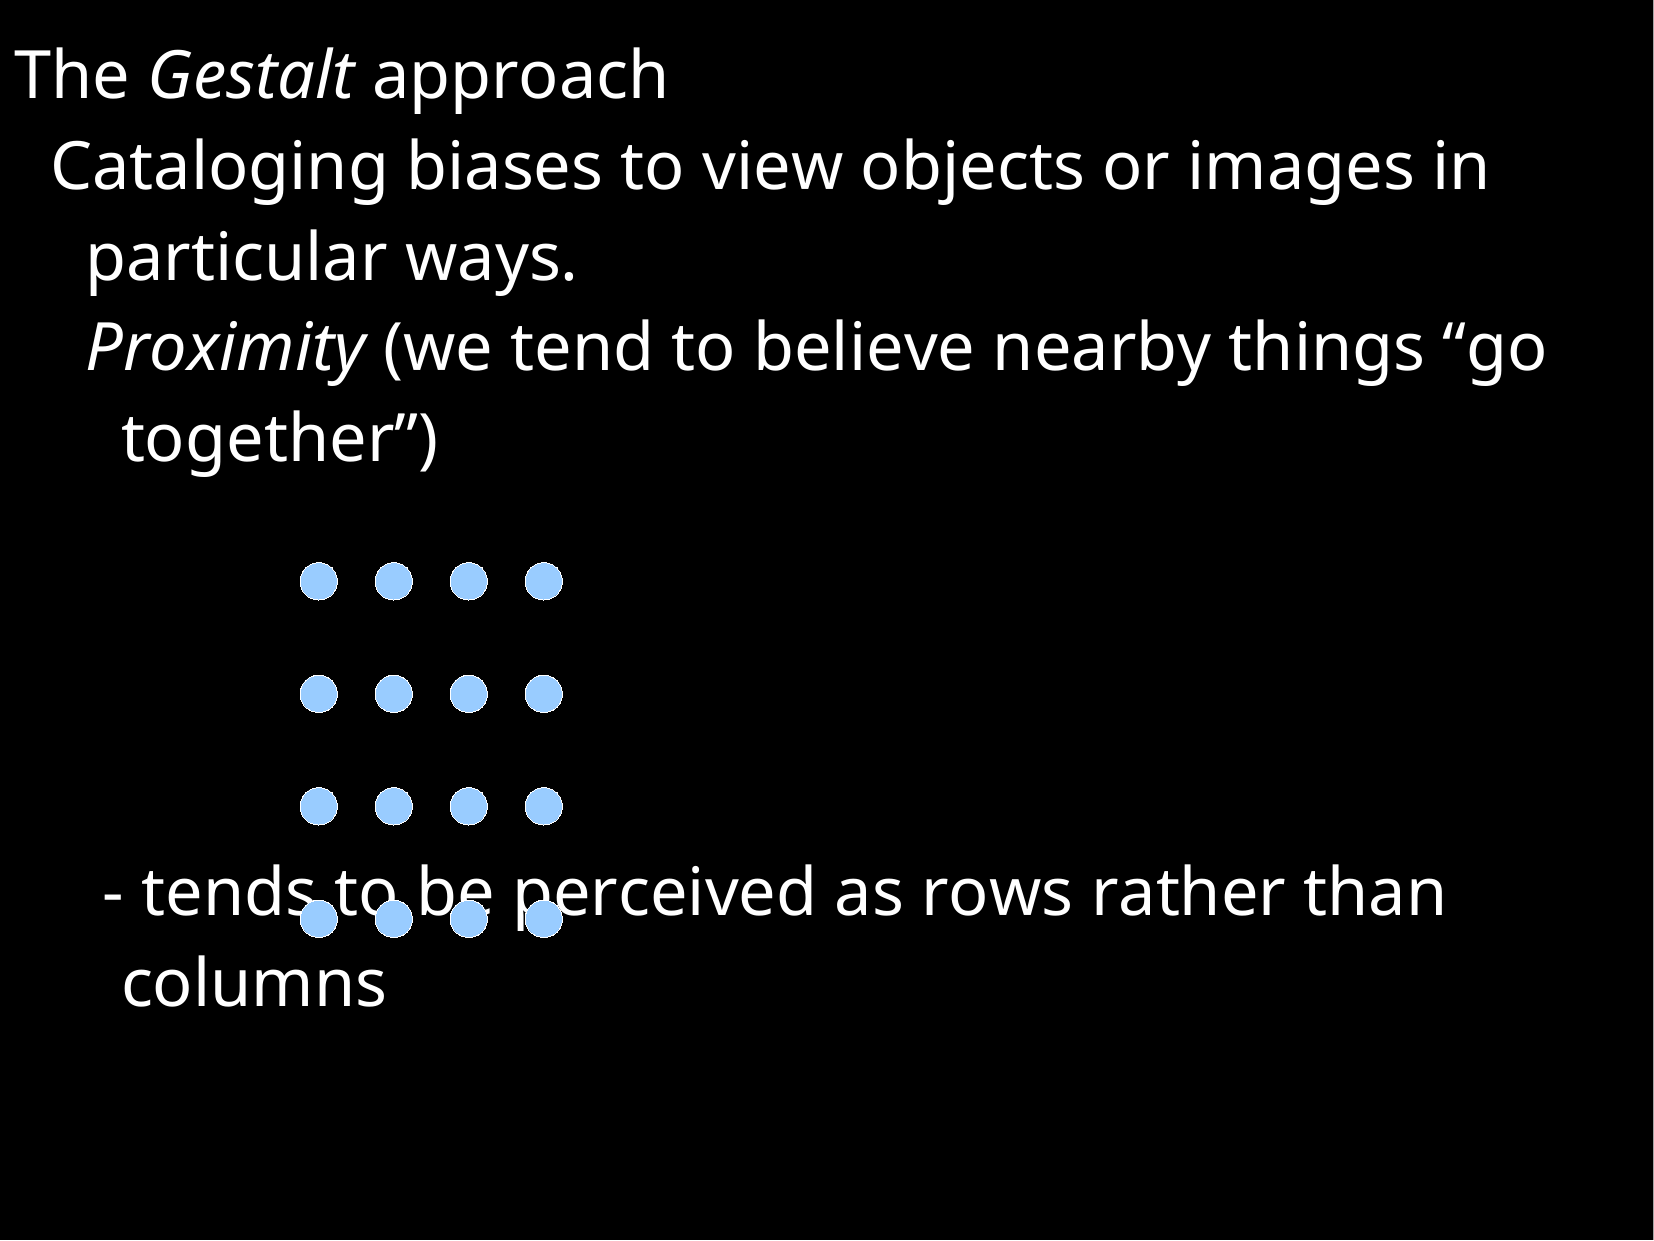

The Gestalt approach
Cataloging biases to view objects or images in particular ways.
Proximity (we tend to believe nearby things “go together”)
 - tends to be perceived as rows rather than columns